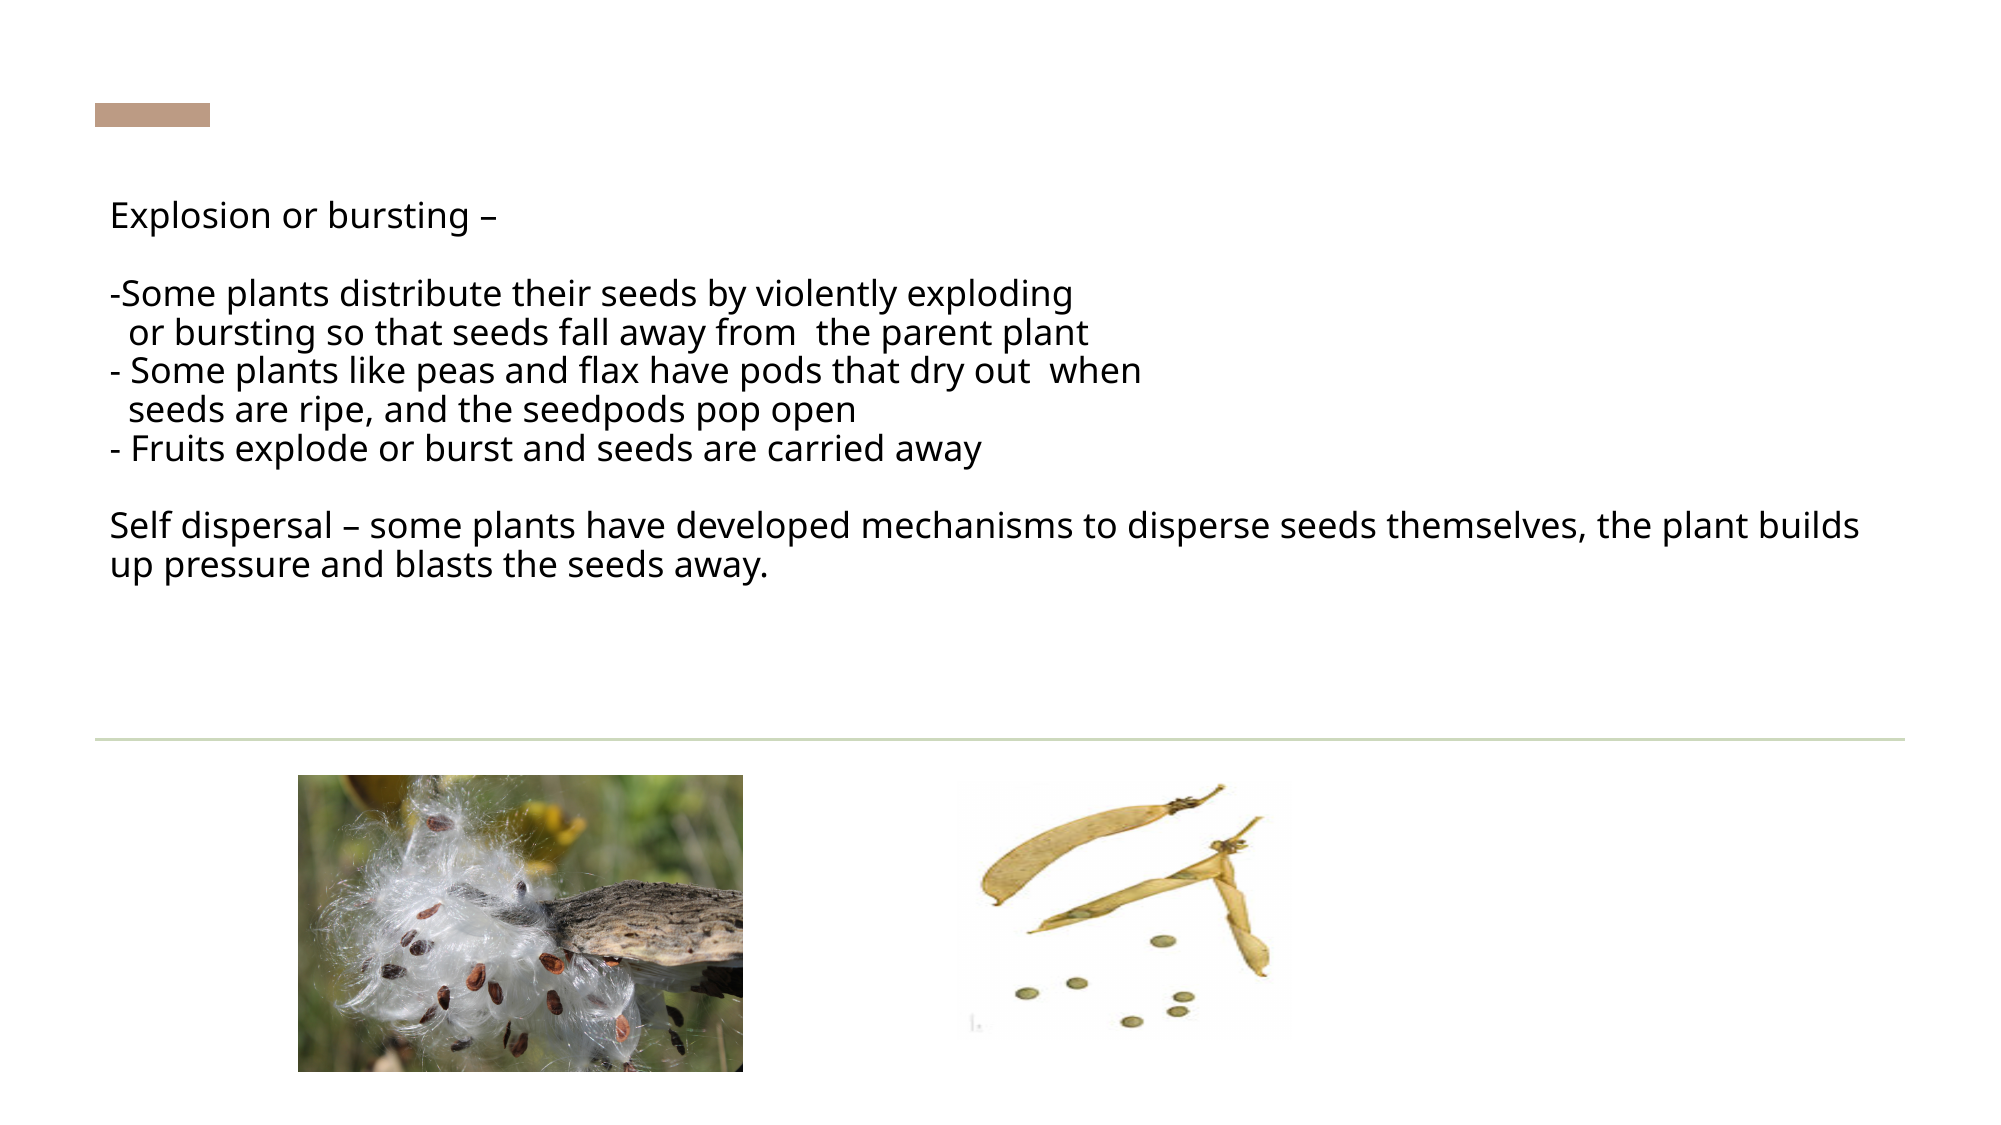

# Explosion or bursting – -Some plants distribute their seeds by violently exploding or bursting so that seeds fall away from the parent plant - Some plants like peas and flax have pods that dry out when seeds are ripe, and the seedpods pop open - Fruits explode or burst and seeds are carried away Self dispersal – some plants have developed mechanisms to disperse seeds themselves, the plant builds up pressure and blasts the seeds away.
This Photo by Unknown Author is licensed under CC BY-SA
This Photo by Unknown Author is licensed under CC BY-SA